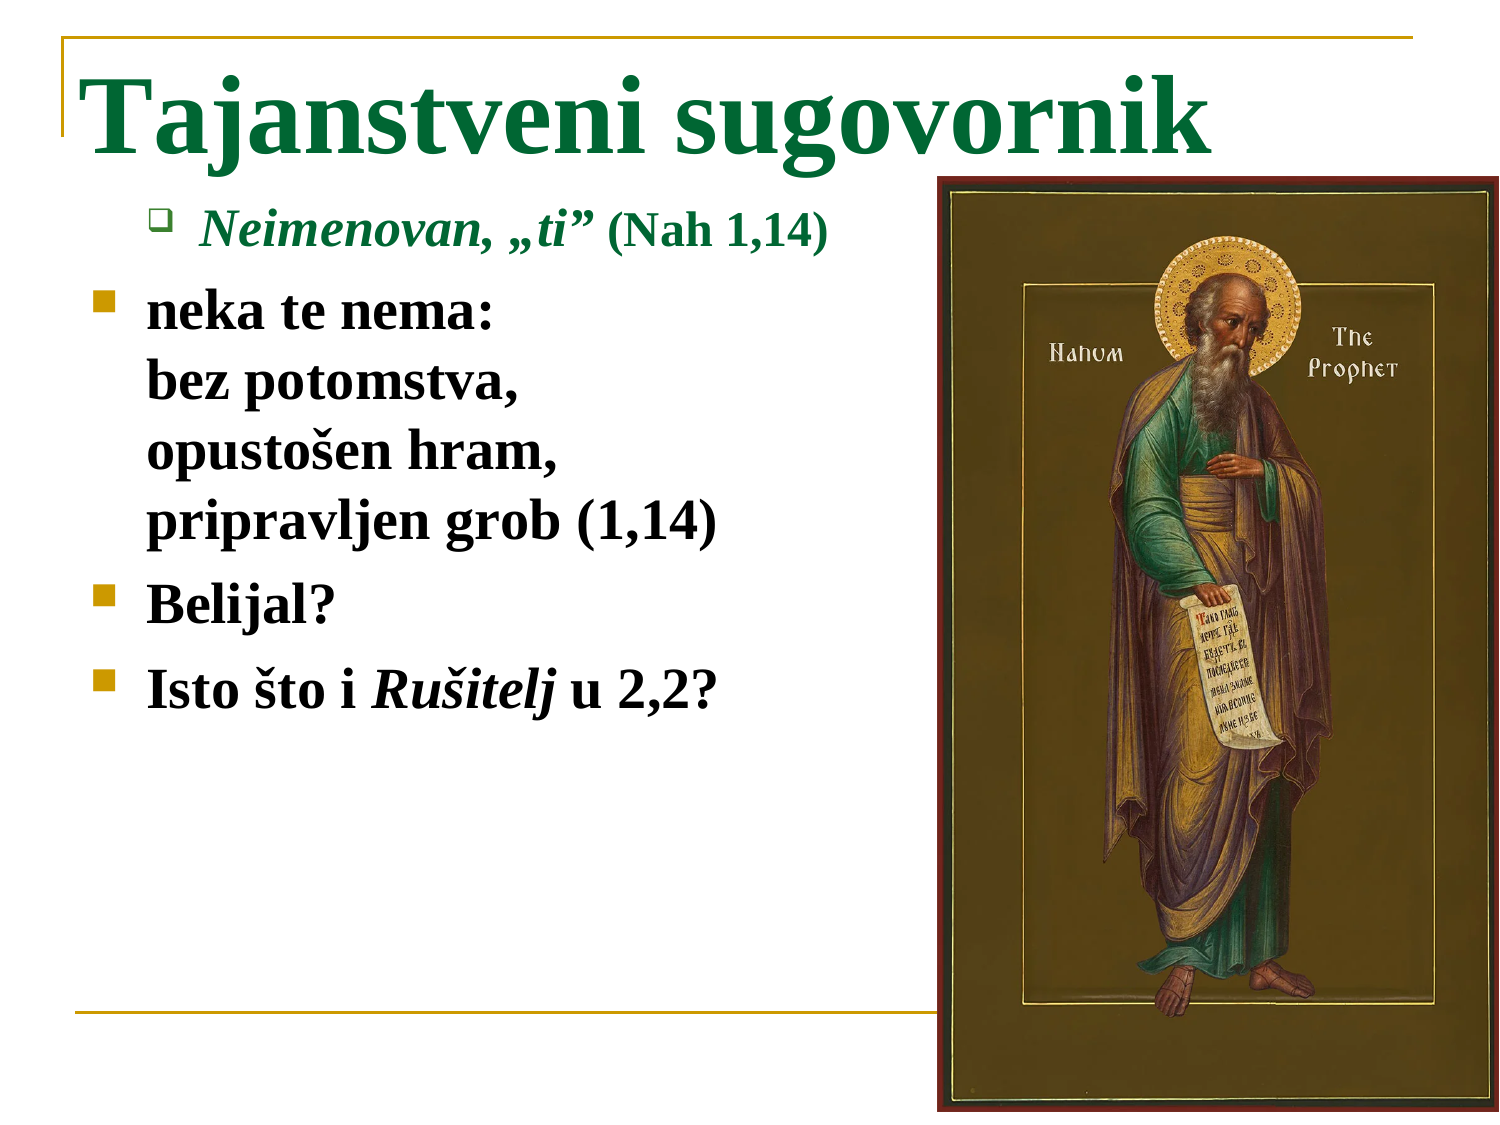

# Tajanstveni sugovornik
Neimenovan, „ti” (Nah 1,14)
neka te nema:
bez potomstva,
opustošen hram,
pripravljen grob (1,14)
Belijal?
Isto što i Rušitelj u 2,2?